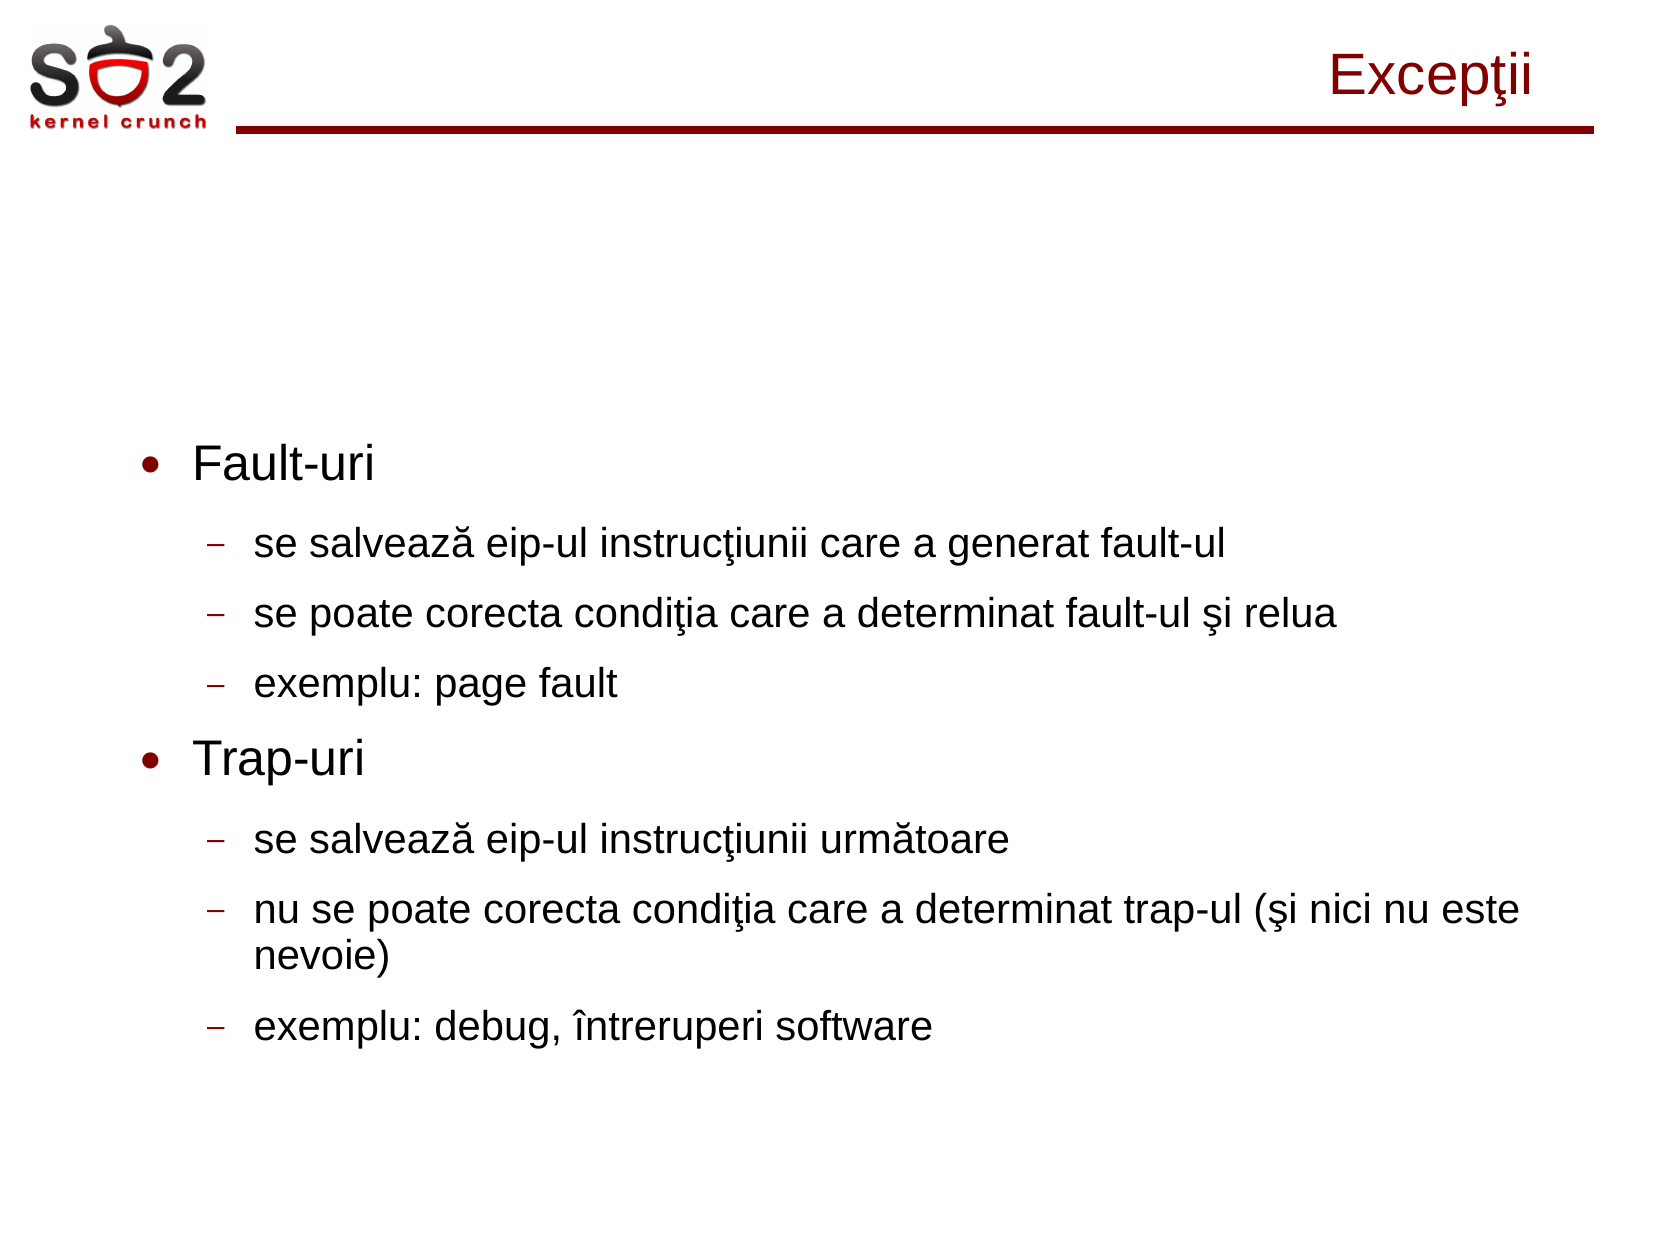

# Excepţii
Fault-uri
se salvează eip-ul instrucţiunii care a generat fault-ul
se poate corecta condiţia care a determinat fault-ul şi relua
exemplu: page fault
Trap-uri
se salvează eip-ul instrucţiunii următoare
nu se poate corecta condiţia care a determinat trap-ul (şi nici nu este nevoie)
exemplu: debug, întreruperi software